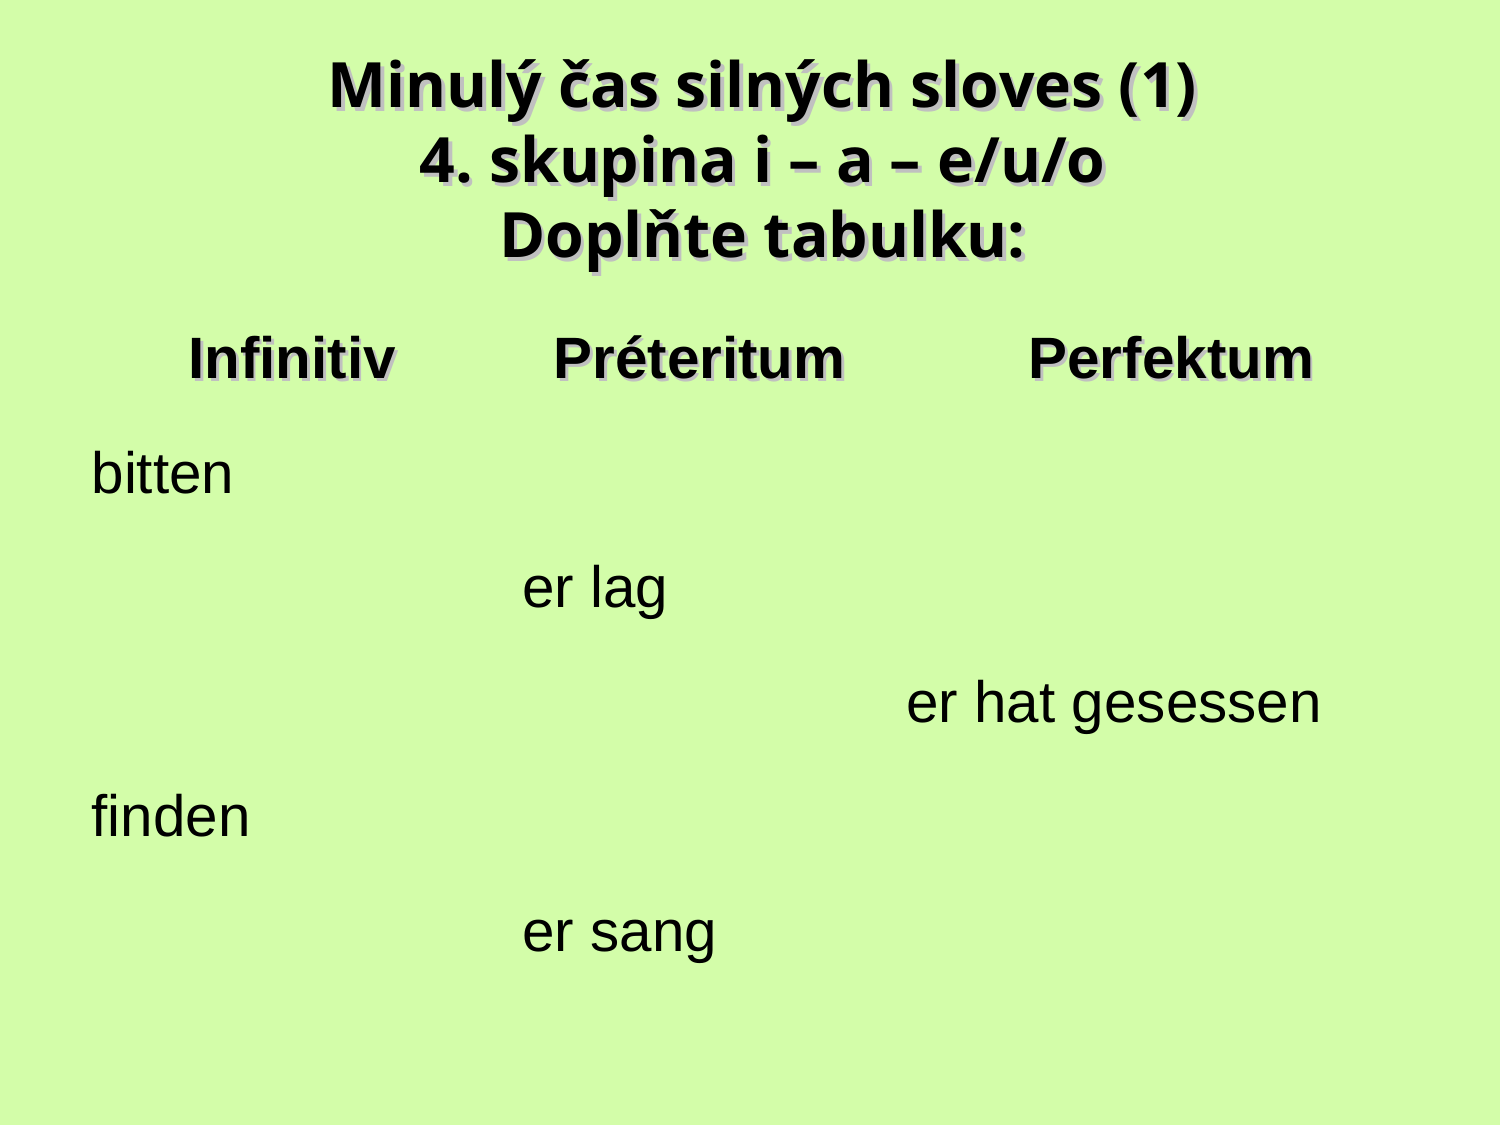

# Minulý čas silných sloves (1) 4. skupina i – a – e/u/o Doplňte tabulku:
| Infinitiv | Préteritum | Perfektum |
| --- | --- | --- |
| bitten | | |
| | er lag | |
| | | er hat gesessen |
| finden | | |
| | er sang | |